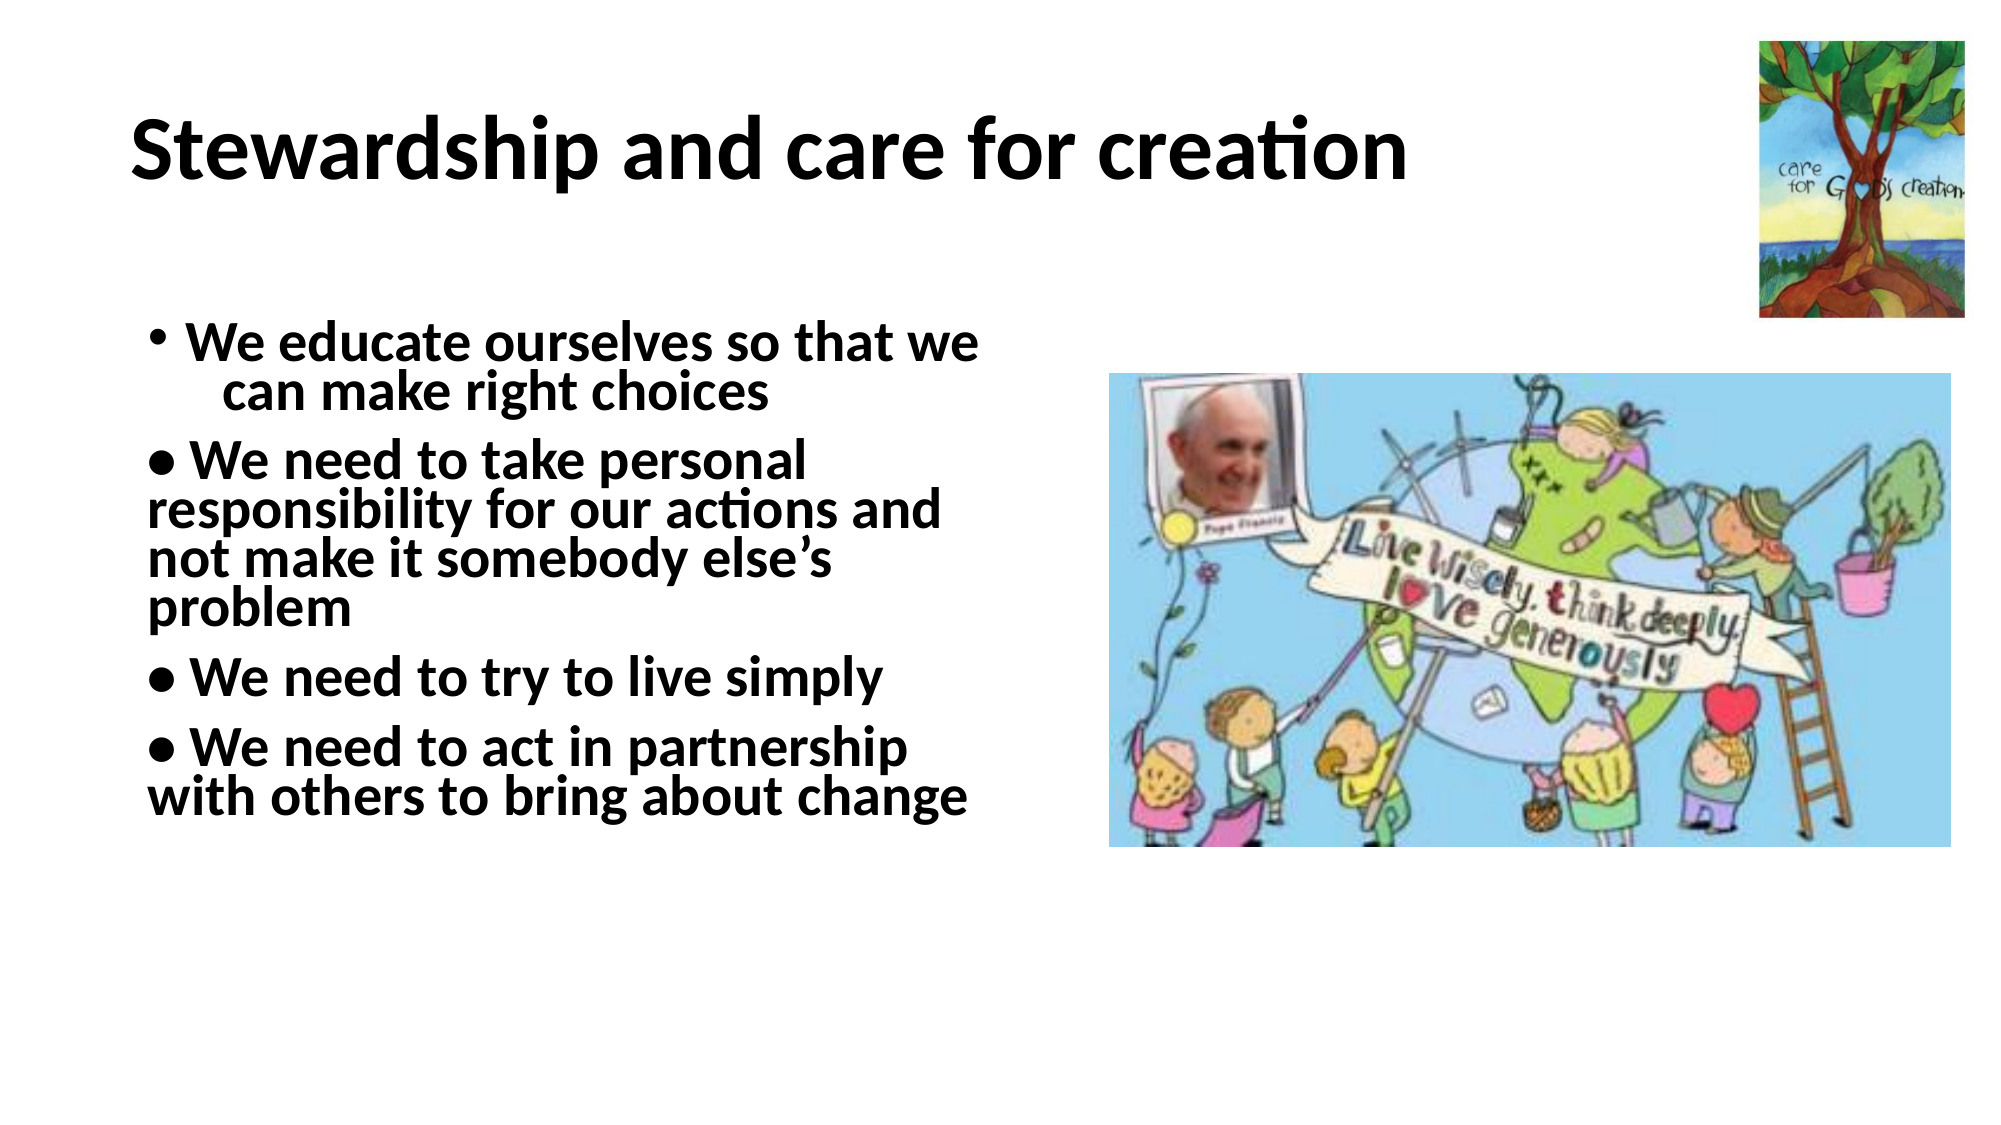

# Stewardship and care for creation
We educate ourselves so that we can make right choices
• We need to take personal responsibility for our actions and not make it somebody else’s problem
• We need to try to live simply
• We need to act in partnership with others to bring about change